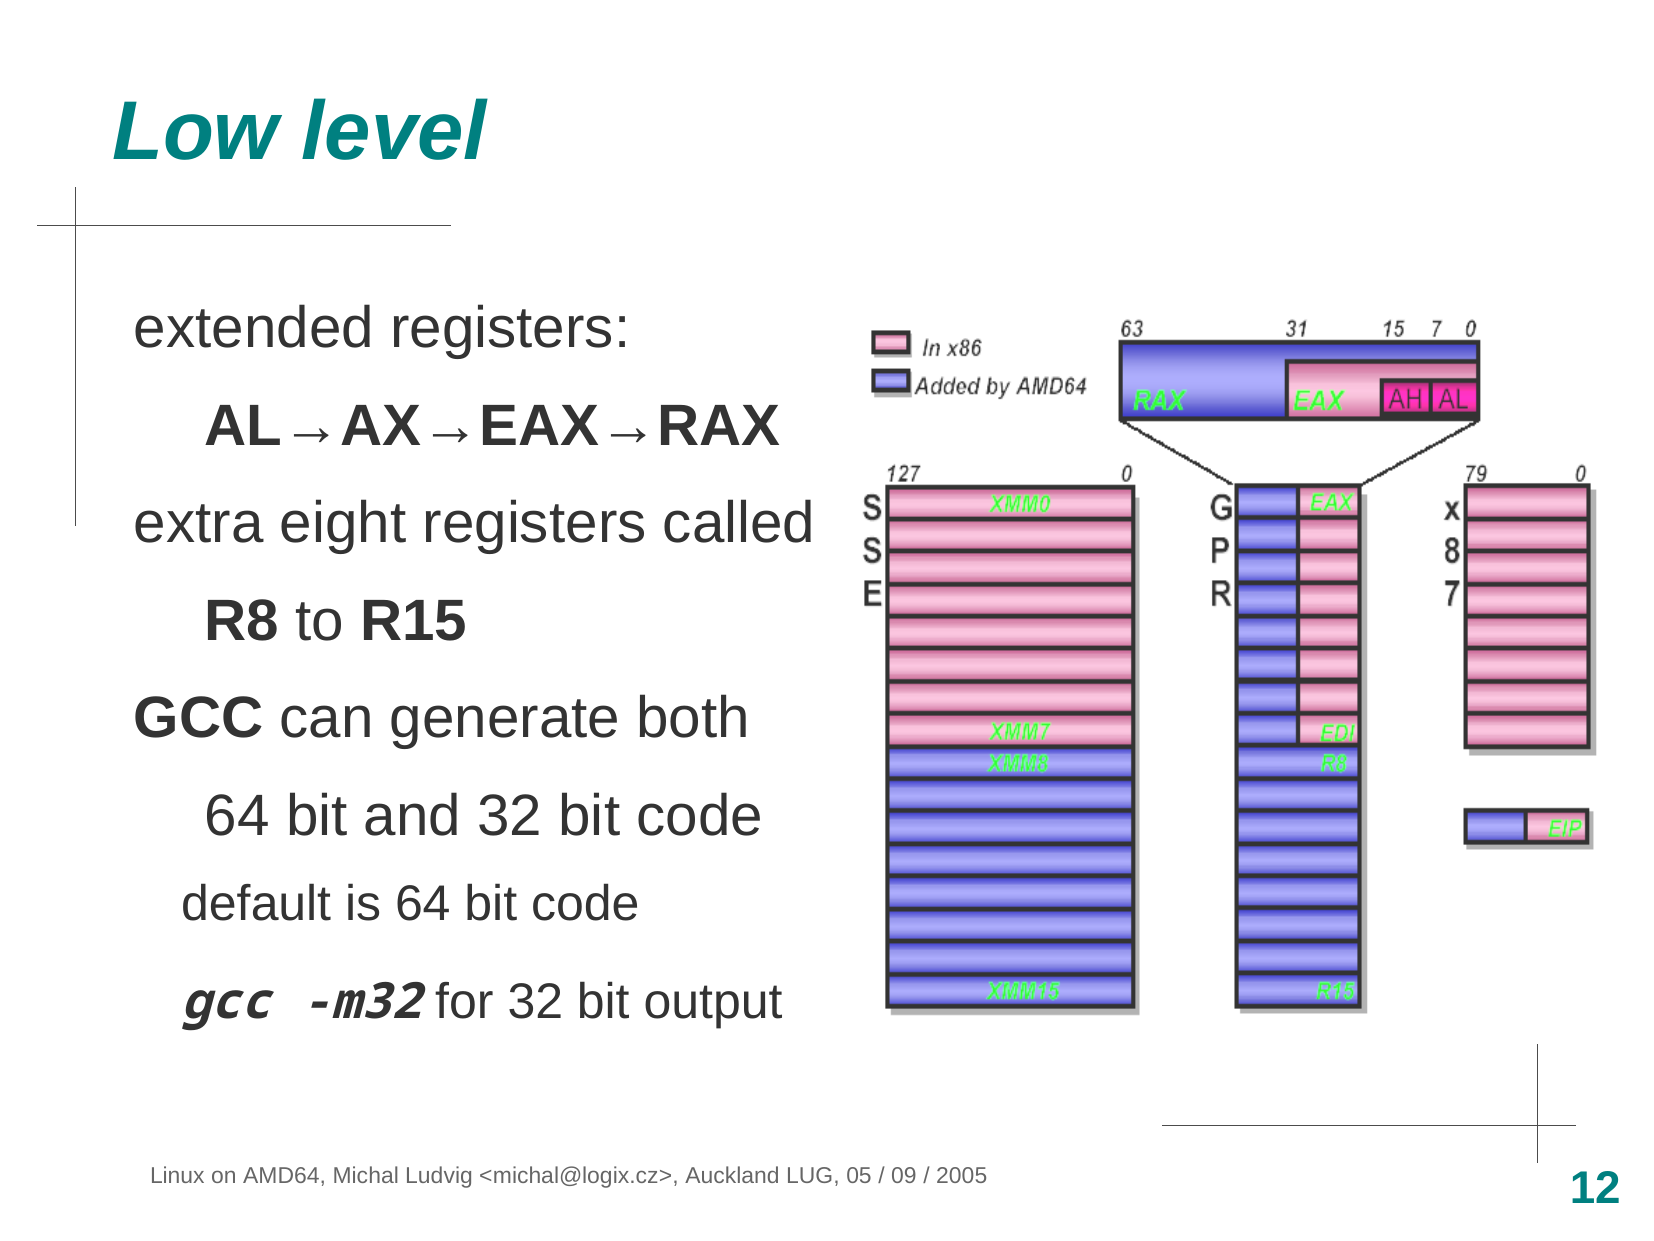

# Low level
extended registers: AL→AX→EAX→RAX
extra eight registers called R8 to R15
GCC can generate both 64 bit and 32 bit code
default is 64 bit code
gcc -m32 for 32 bit output